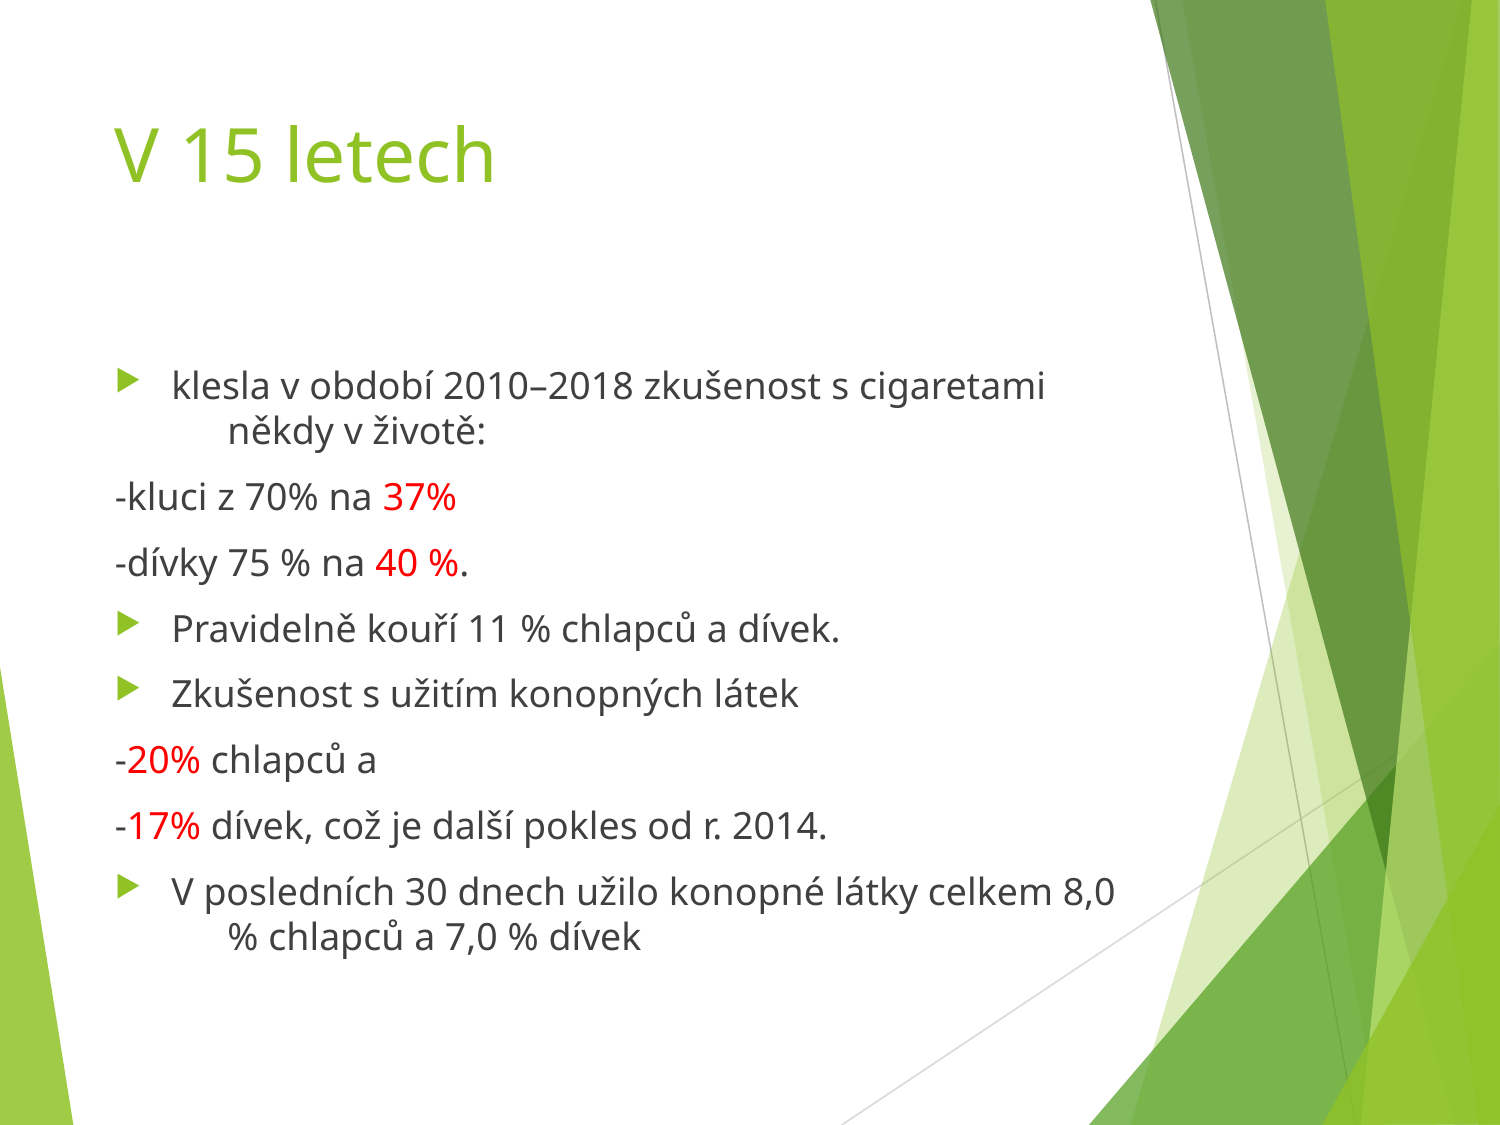

# V 15 letech
klesla v období 2010–2018 zkušenost s cigaretami někdy v životě:
-kluci z 70% na 37%
-dívky 75 % na 40 %.
Pravidelně kouří 11 % chlapců a dívek.
Zkušenost s užitím konopných látek
-20% chlapců a
-17% dívek, což je další pokles od r. 2014.
V posledních 30 dnech užilo konopné látky celkem 8,0 % chlapců a 7,0 % dívek